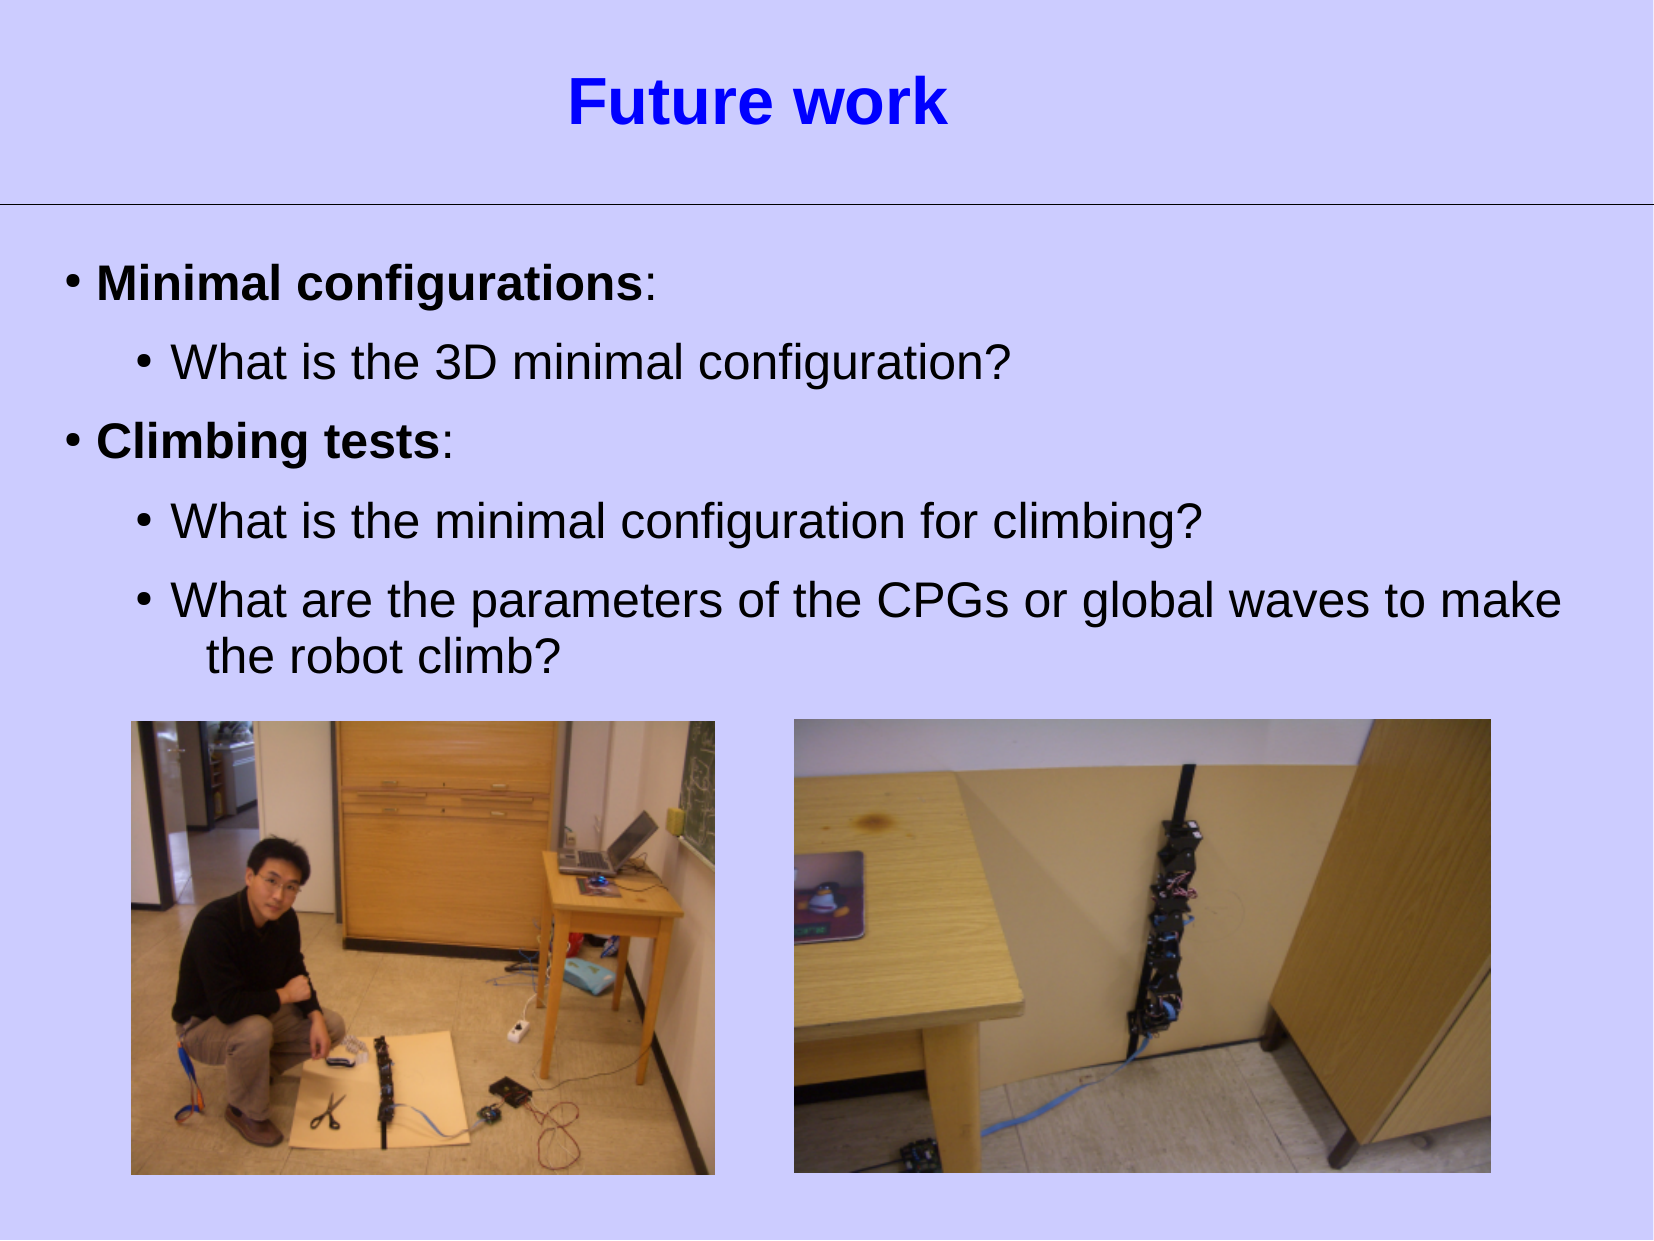

# Future work
 Minimal configurations:
What is the 3D minimal configuration?
 Climbing tests:
What is the minimal configuration for climbing?
What are the parameters of the CPGs or global waves to make the robot climb?